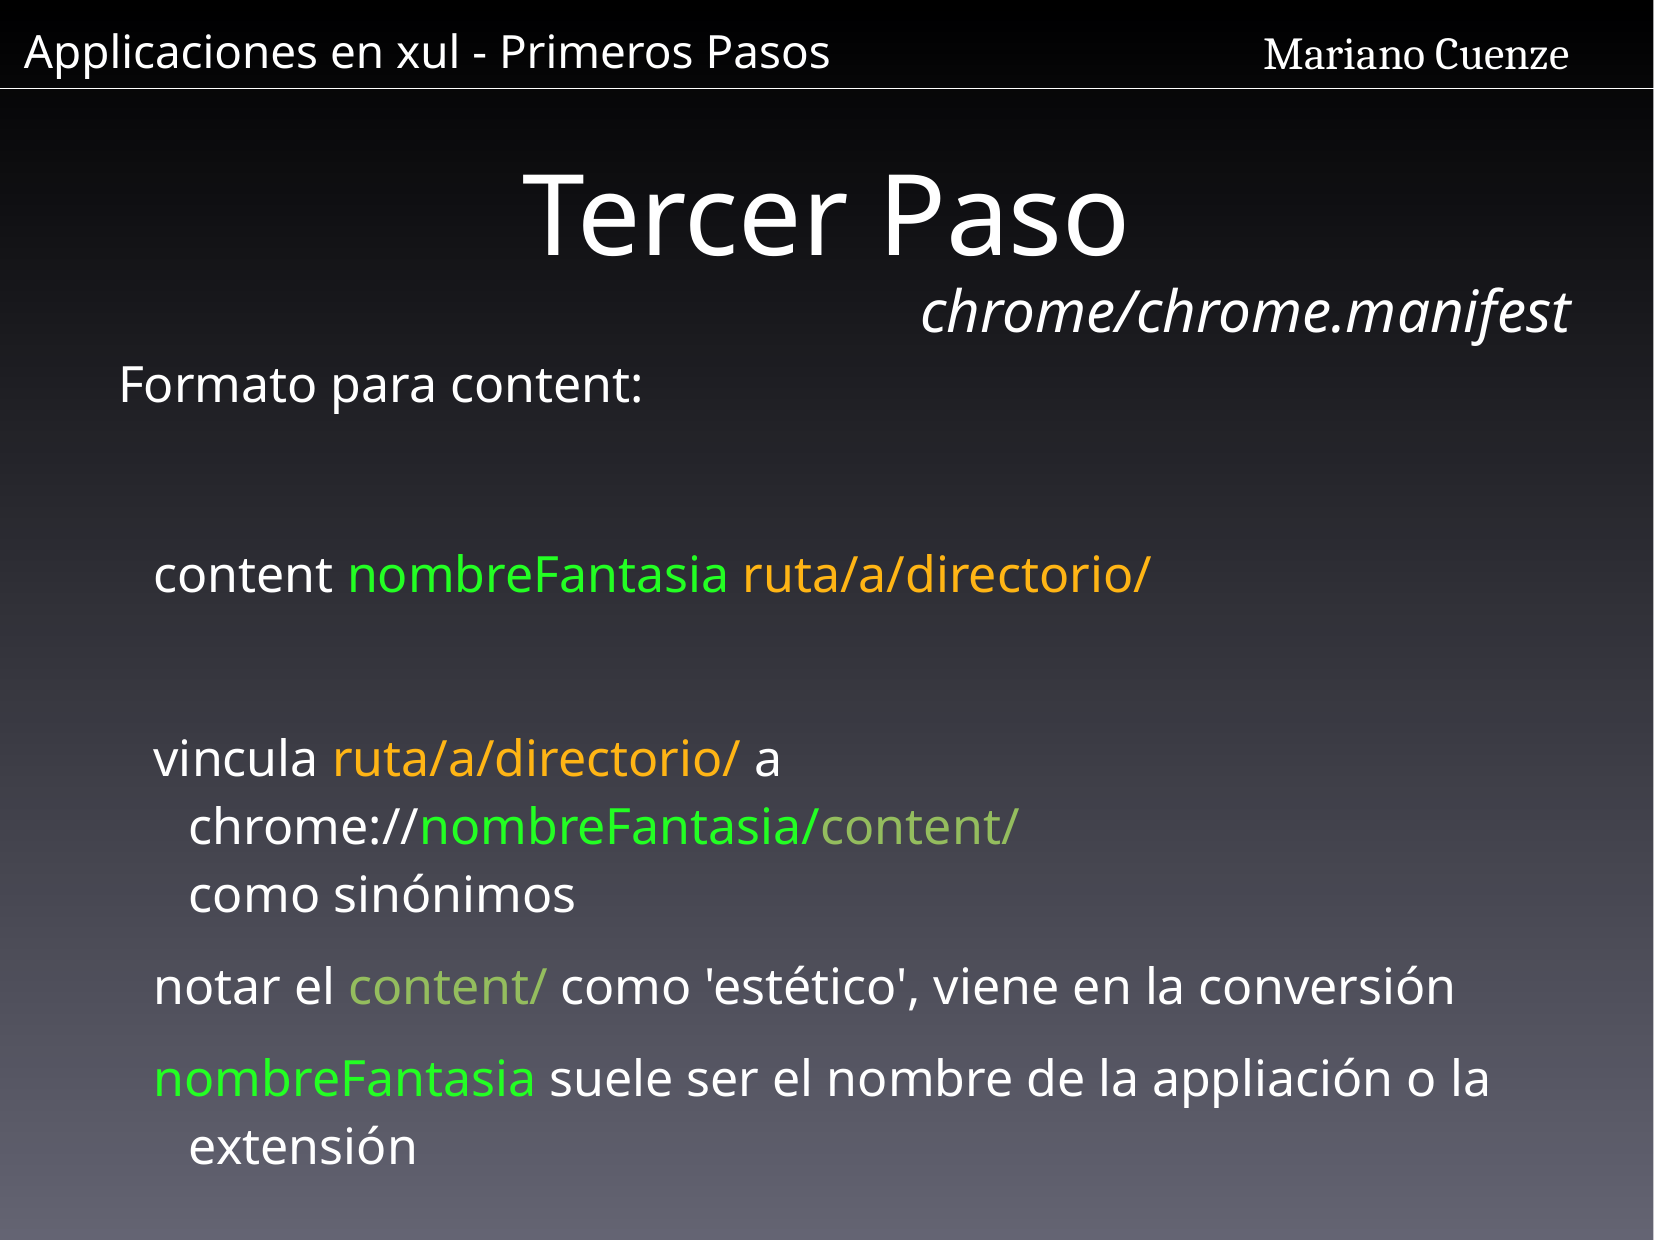

Applicaciones en xul - Primeros Pasos
Mariano Cuenze
# Tercer Paso
chrome/chrome.manifest
Formato para content:
content nombreFantasia ruta/a/directorio/
vincula ruta/a/directorio/ a chrome://nombreFantasia/content/
como sinónimos
notar el content/ como 'estético', viene en la conversión
nombreFantasia suele ser el nombre de la appliación o la extensión